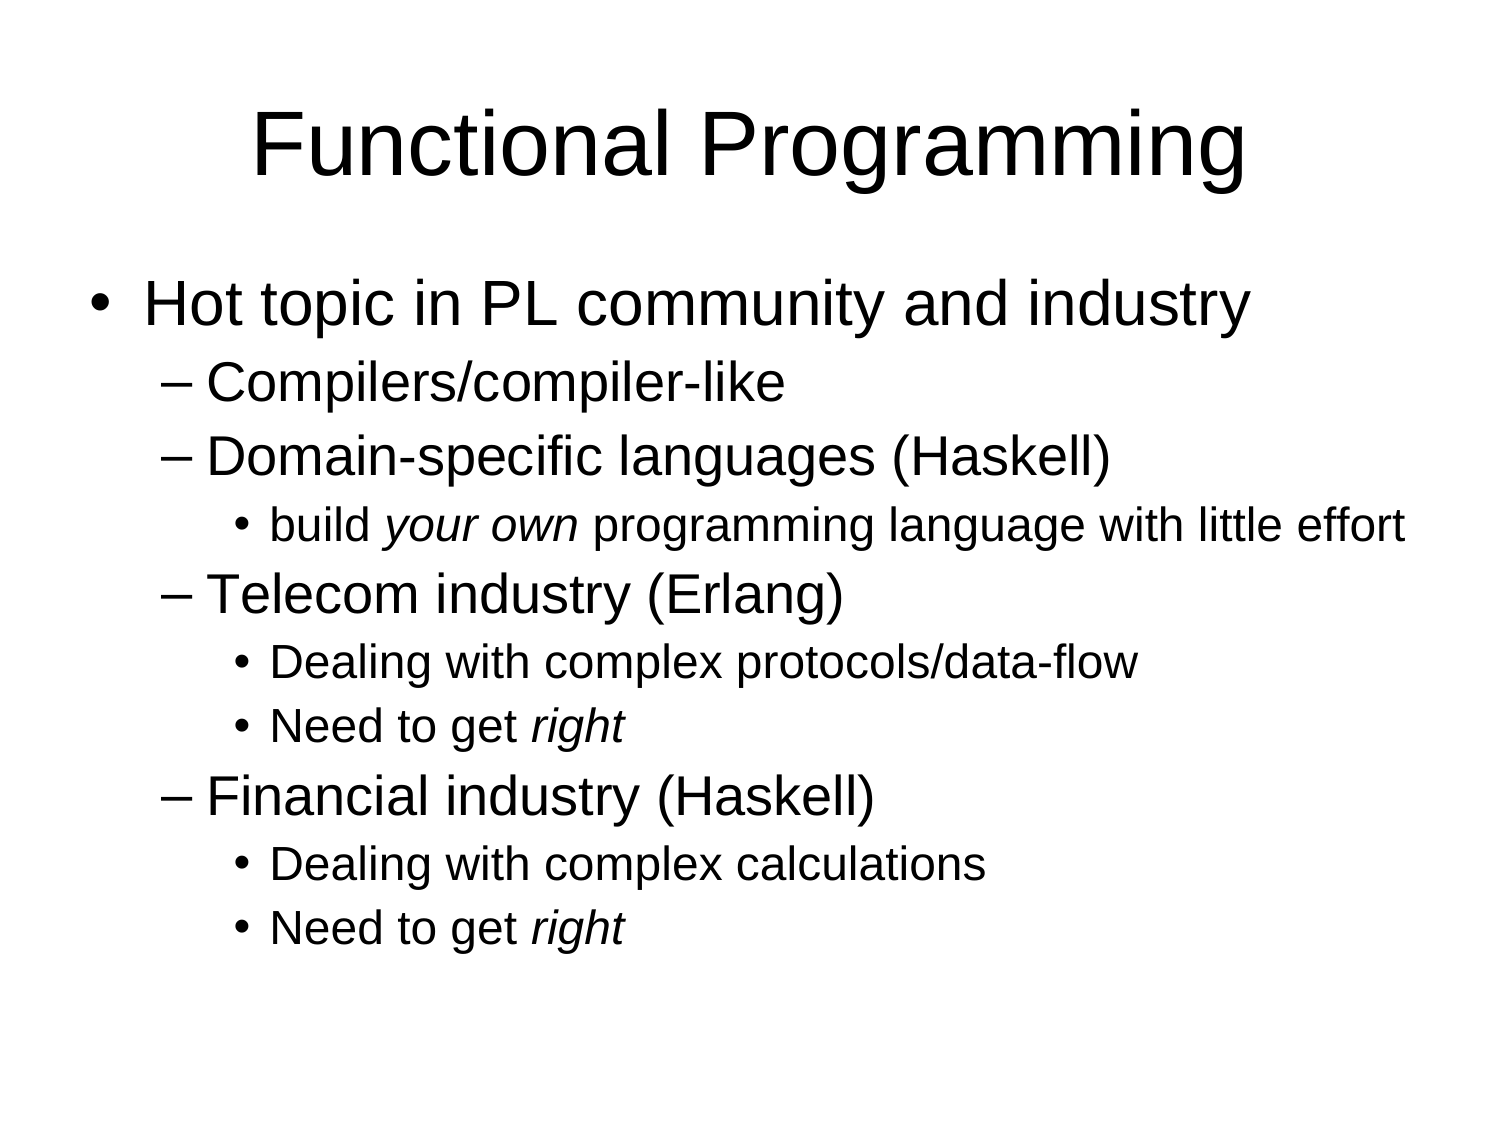

# Functional Programming
Hot topic in PL community and industry
Compilers/compiler-like
Domain-specific languages (Haskell)
build your own programming language with little effort
Telecom industry (Erlang)
Dealing with complex protocols/data-flow
Need to get right
Financial industry (Haskell)
Dealing with complex calculations
Need to get right